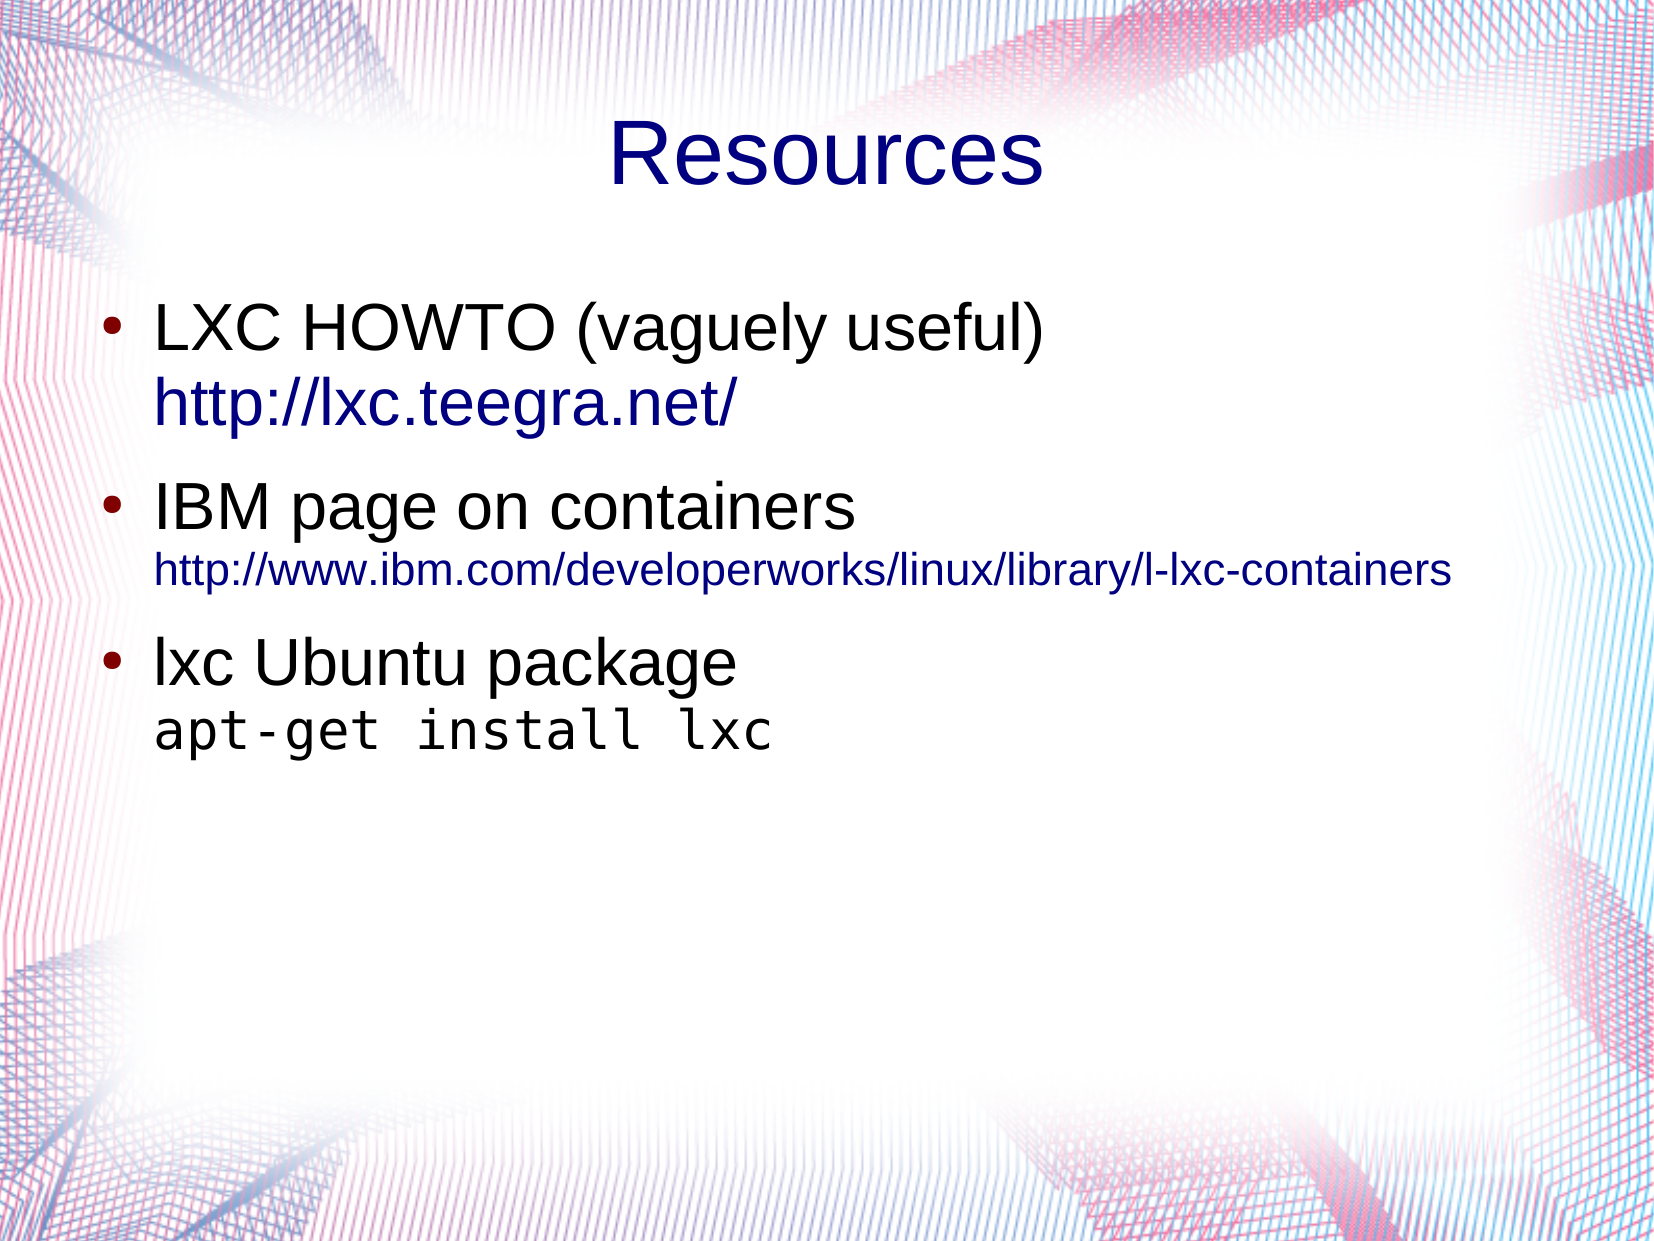

# Resources
LXC HOWTO (vaguely useful)
http://lxc.teegra.net/
IBM page on containers http://www.ibm.com/developerworks/linux/library/l-lxc-containers
lxc Ubuntu package
apt-get install lxc